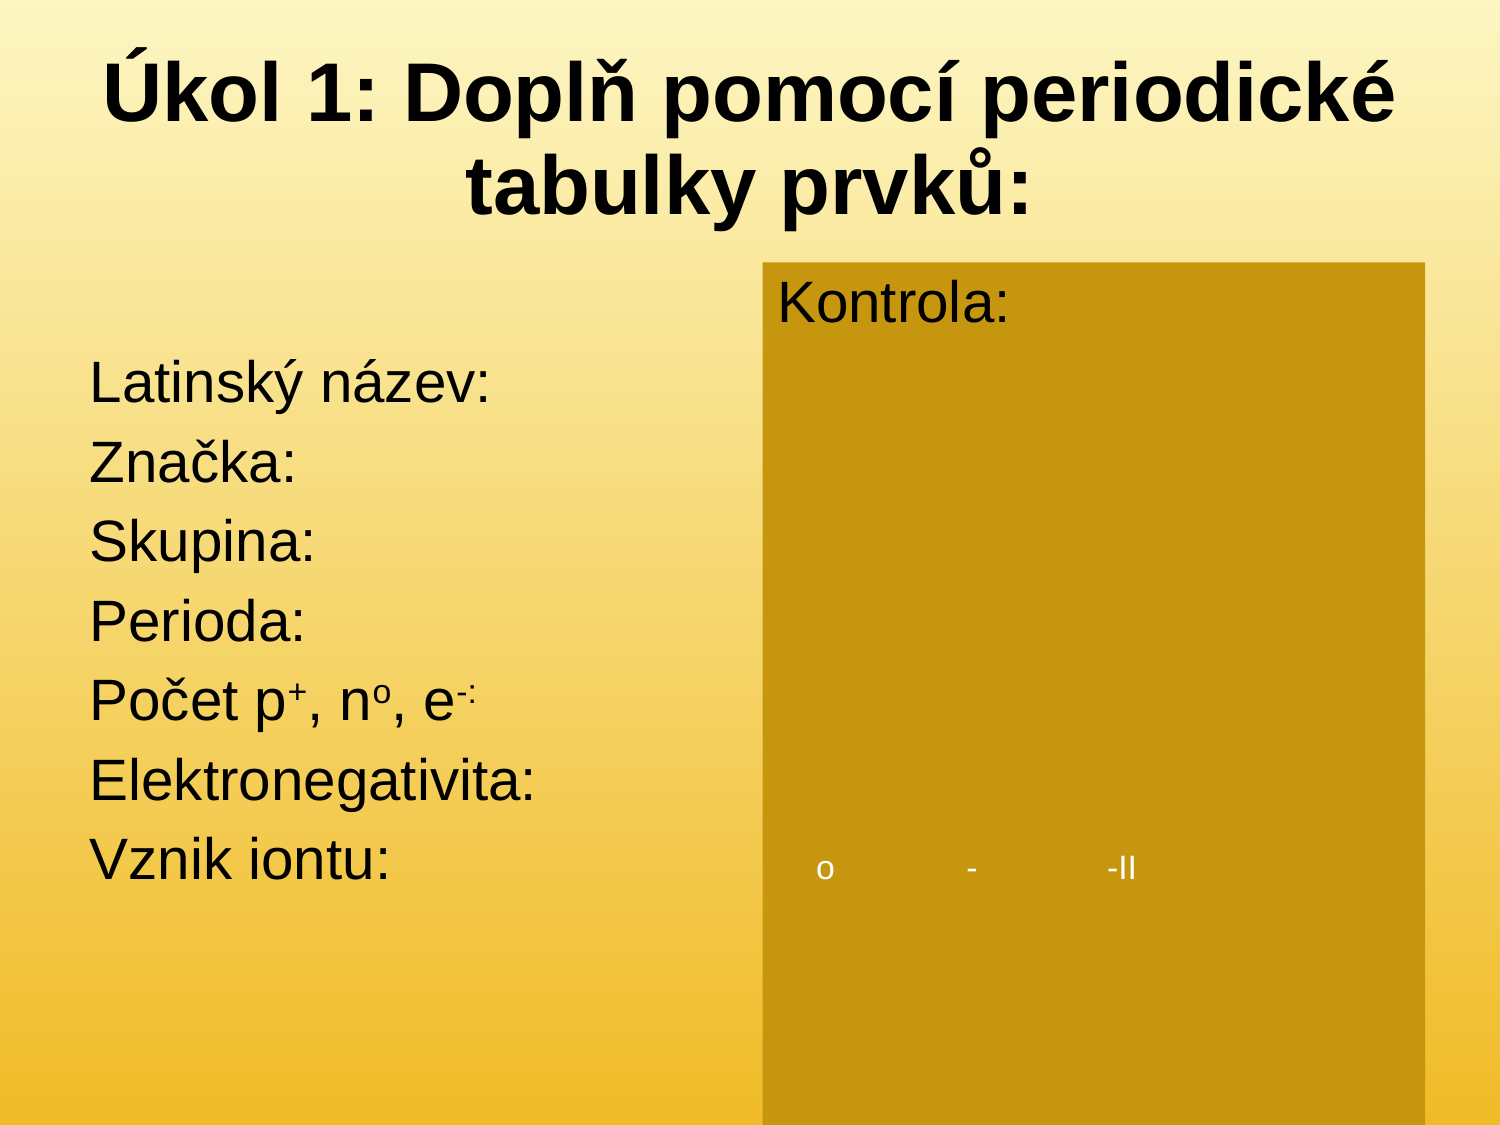

# Úkol 1: Doplň pomocí periodické tabulky prvků:
Latinský název:
Značka:
Skupina:
Perioda:
Počet p+, no, e-:
Elektronegativita:
Vznik iontu:
Kontrola:
Sulphur
S
VI.A
3.
16, 16, 16
2,4
So + 2e- → S-II